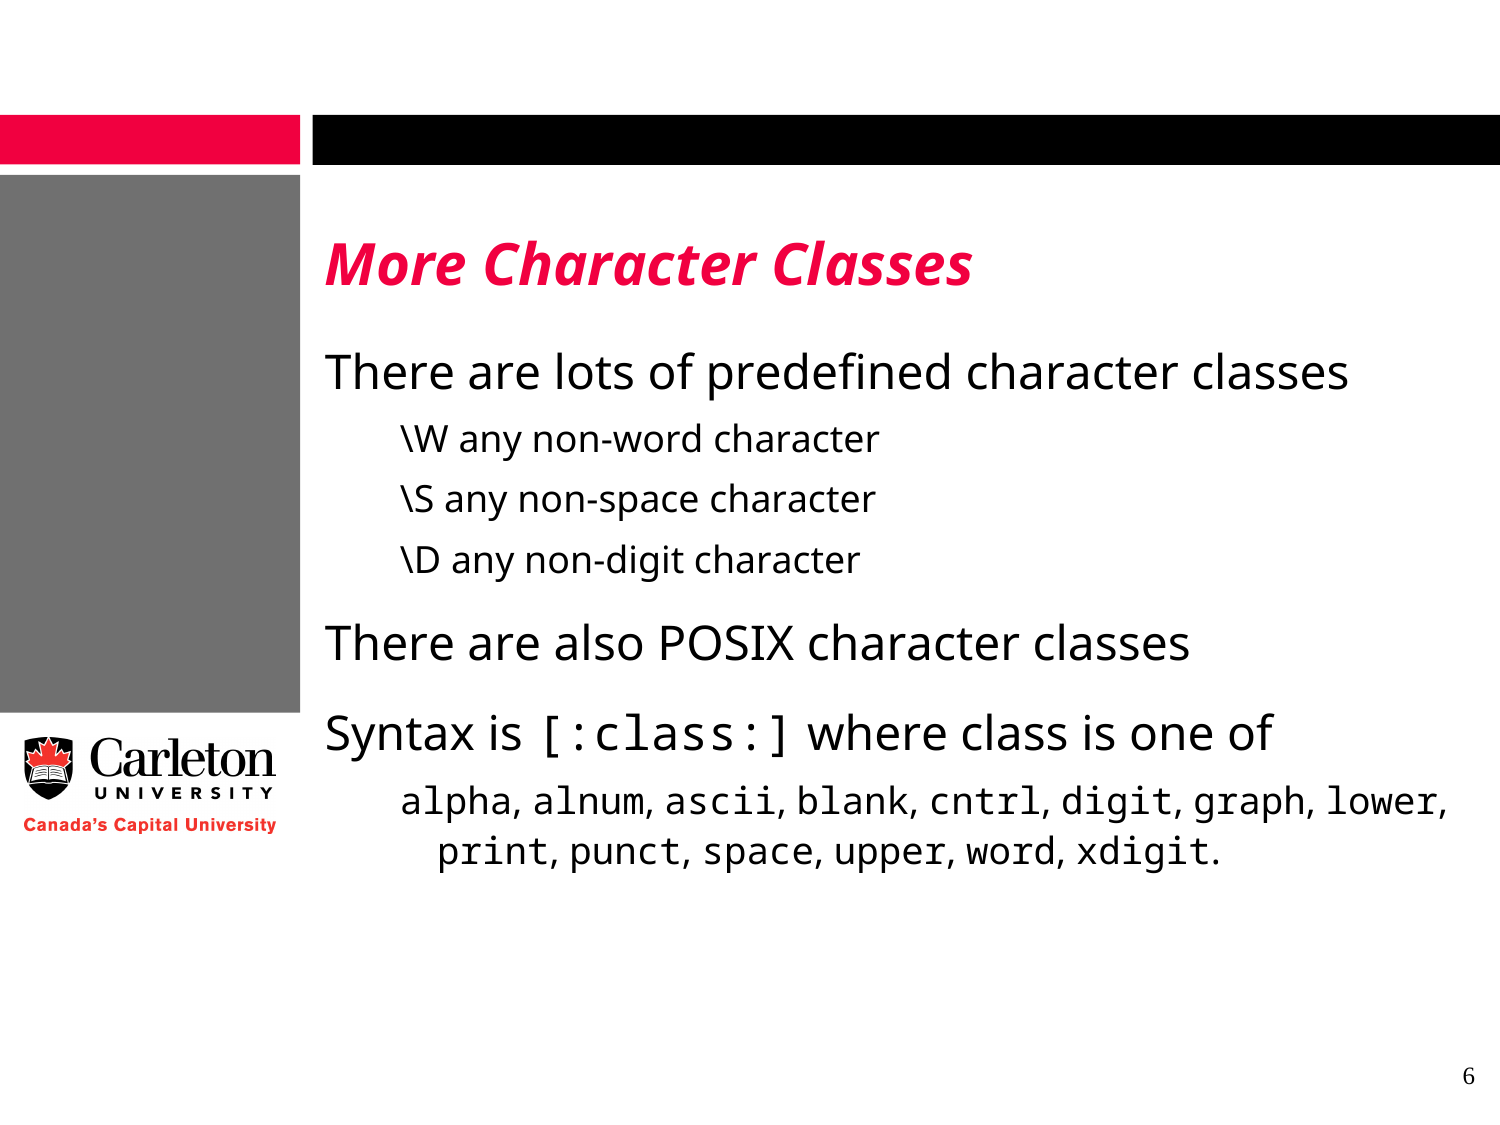

# More Character Classes
There are lots of predefined character classes
\W any non-word character
\S any non-space character
\D any non-digit character
There are also POSIX character classes
Syntax is [:class:] where class is one of
alpha, alnum, ascii, blank, cntrl, digit, graph, lower, print, punct, space, upper, word, xdigit.
6